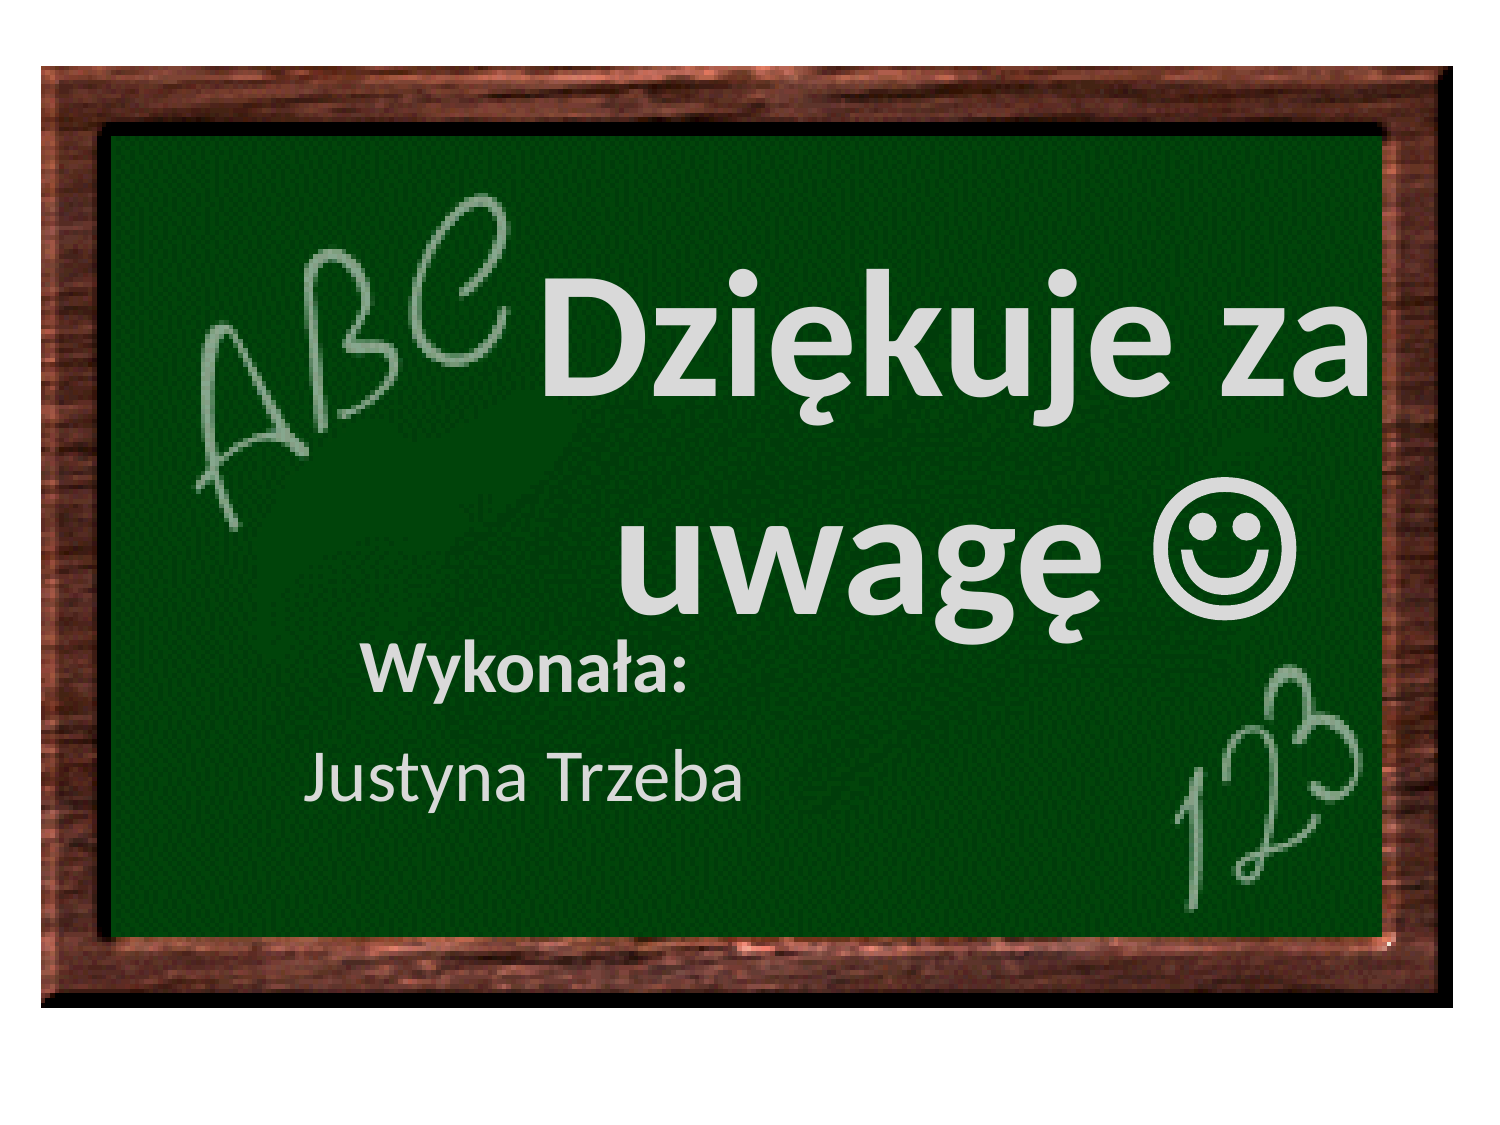

# Dziękuje za uwagę 
Wykonała:
Justyna Trzeba